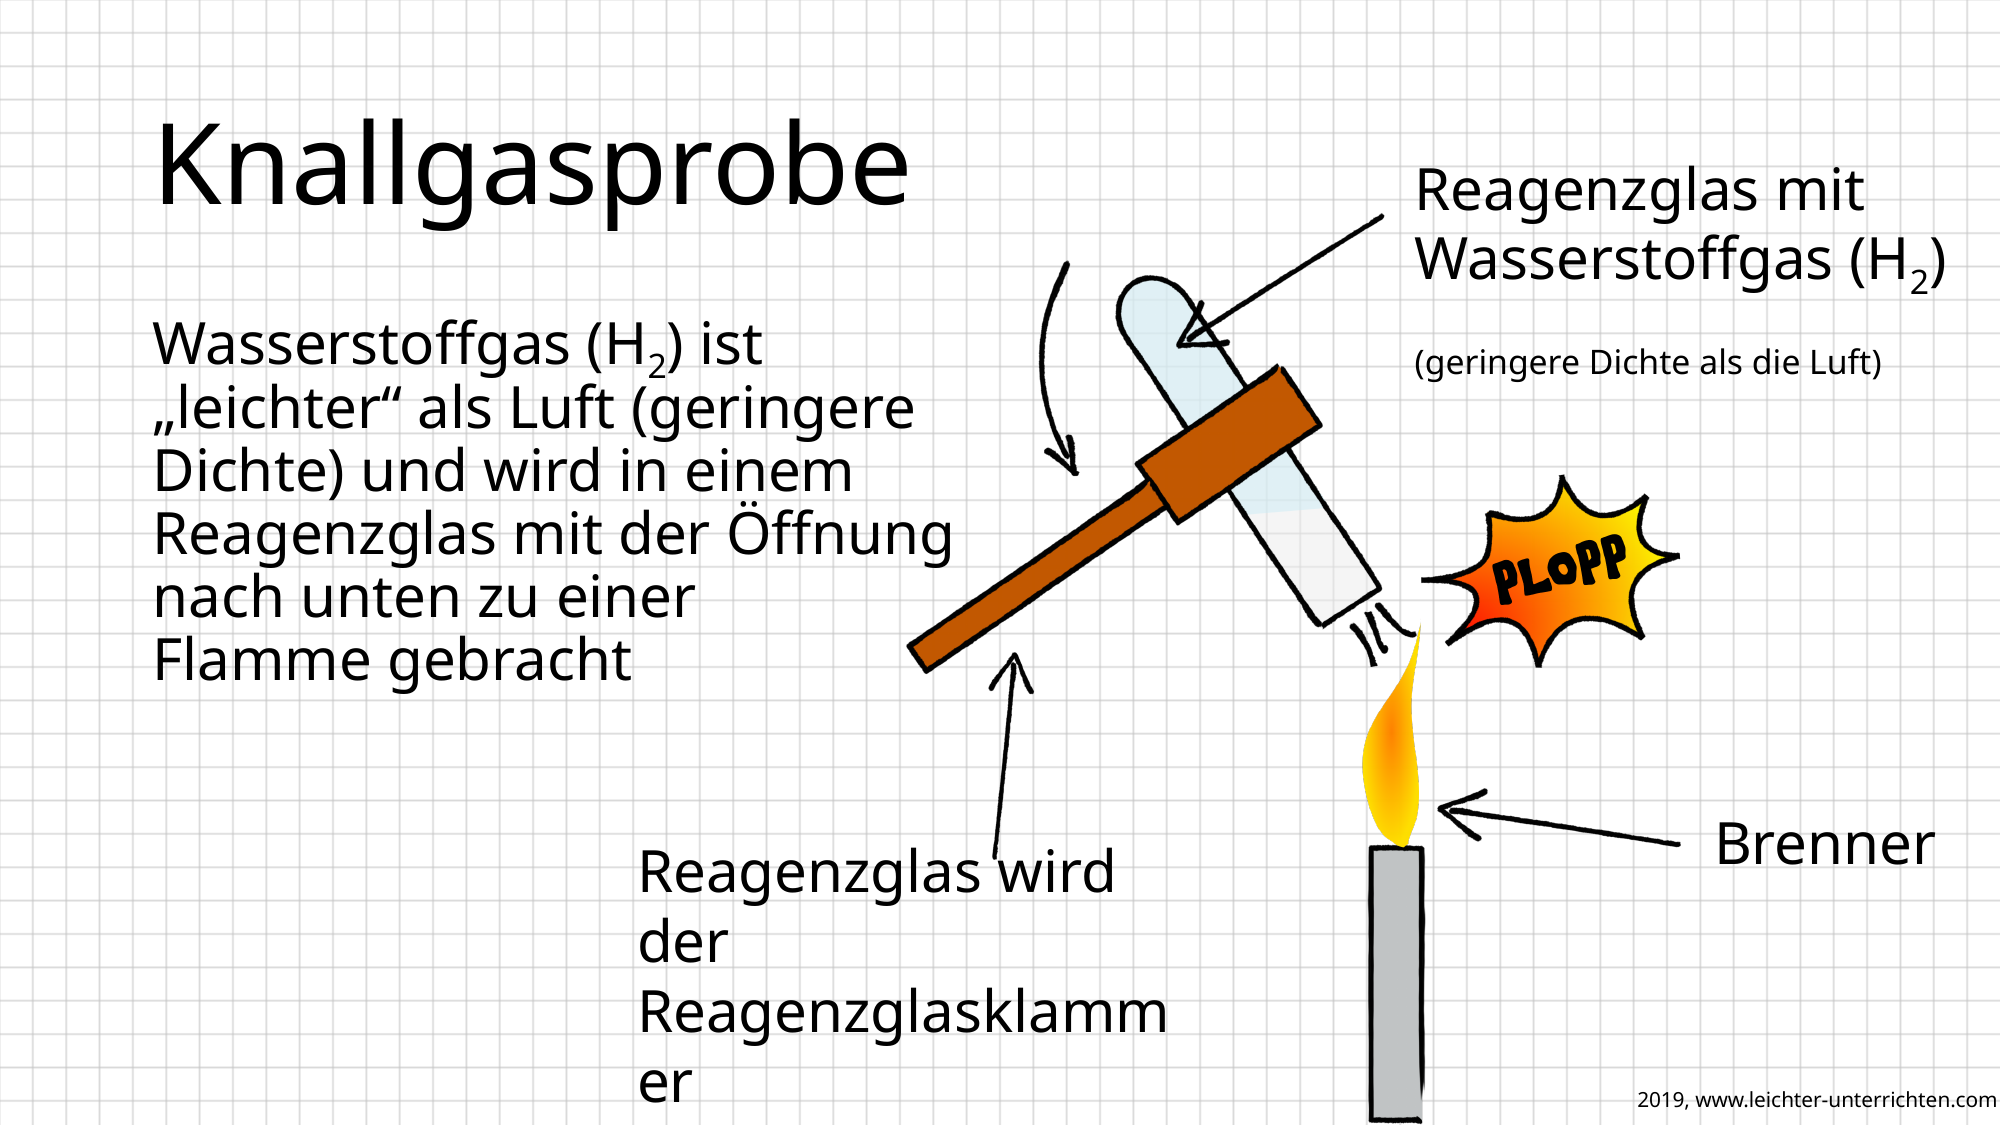

# Knallgasprobe
Reagenzglas mit Wasserstoffgas (H2)
(geringere Dichte als die Luft)
Wasserstoffgas (H2) ist
„leichter“ als Luft (geringere
Dichte) und wird in einem
Reagenzglas mit der Öffnung
nach unten zu einer
Flamme gebracht
Brenner
Reagenzglas wird der Reagenzglasklammer
geneigt, damit das Gas in die Flamme strömt